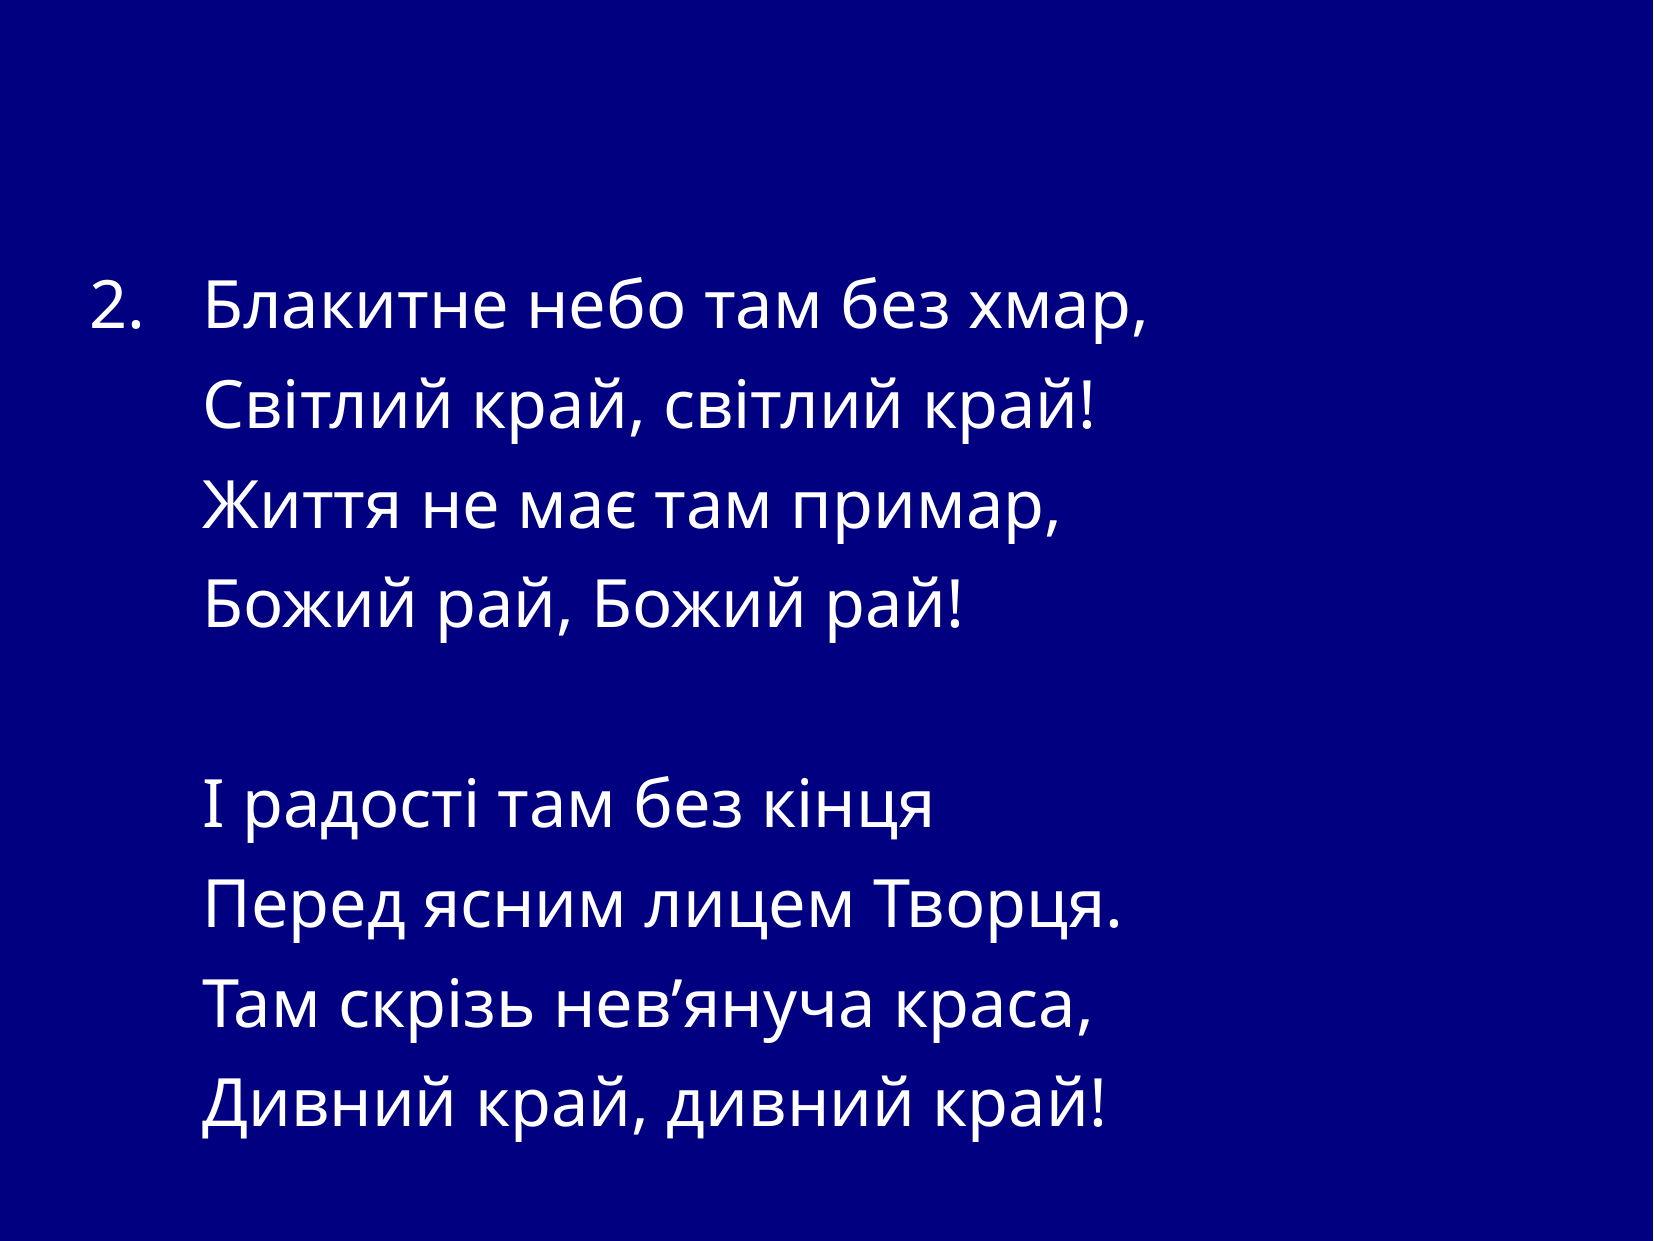

2.	Блакитне небо там без хмар,
	Світлий край, світлий край!
	Життя не має там примар,
	Божий рай, Божий рай!
	І радості там без кінця
	Перед ясним лицем Творця.
	Там скрізь нев’януча краса,
	Дивний край, дивний край!